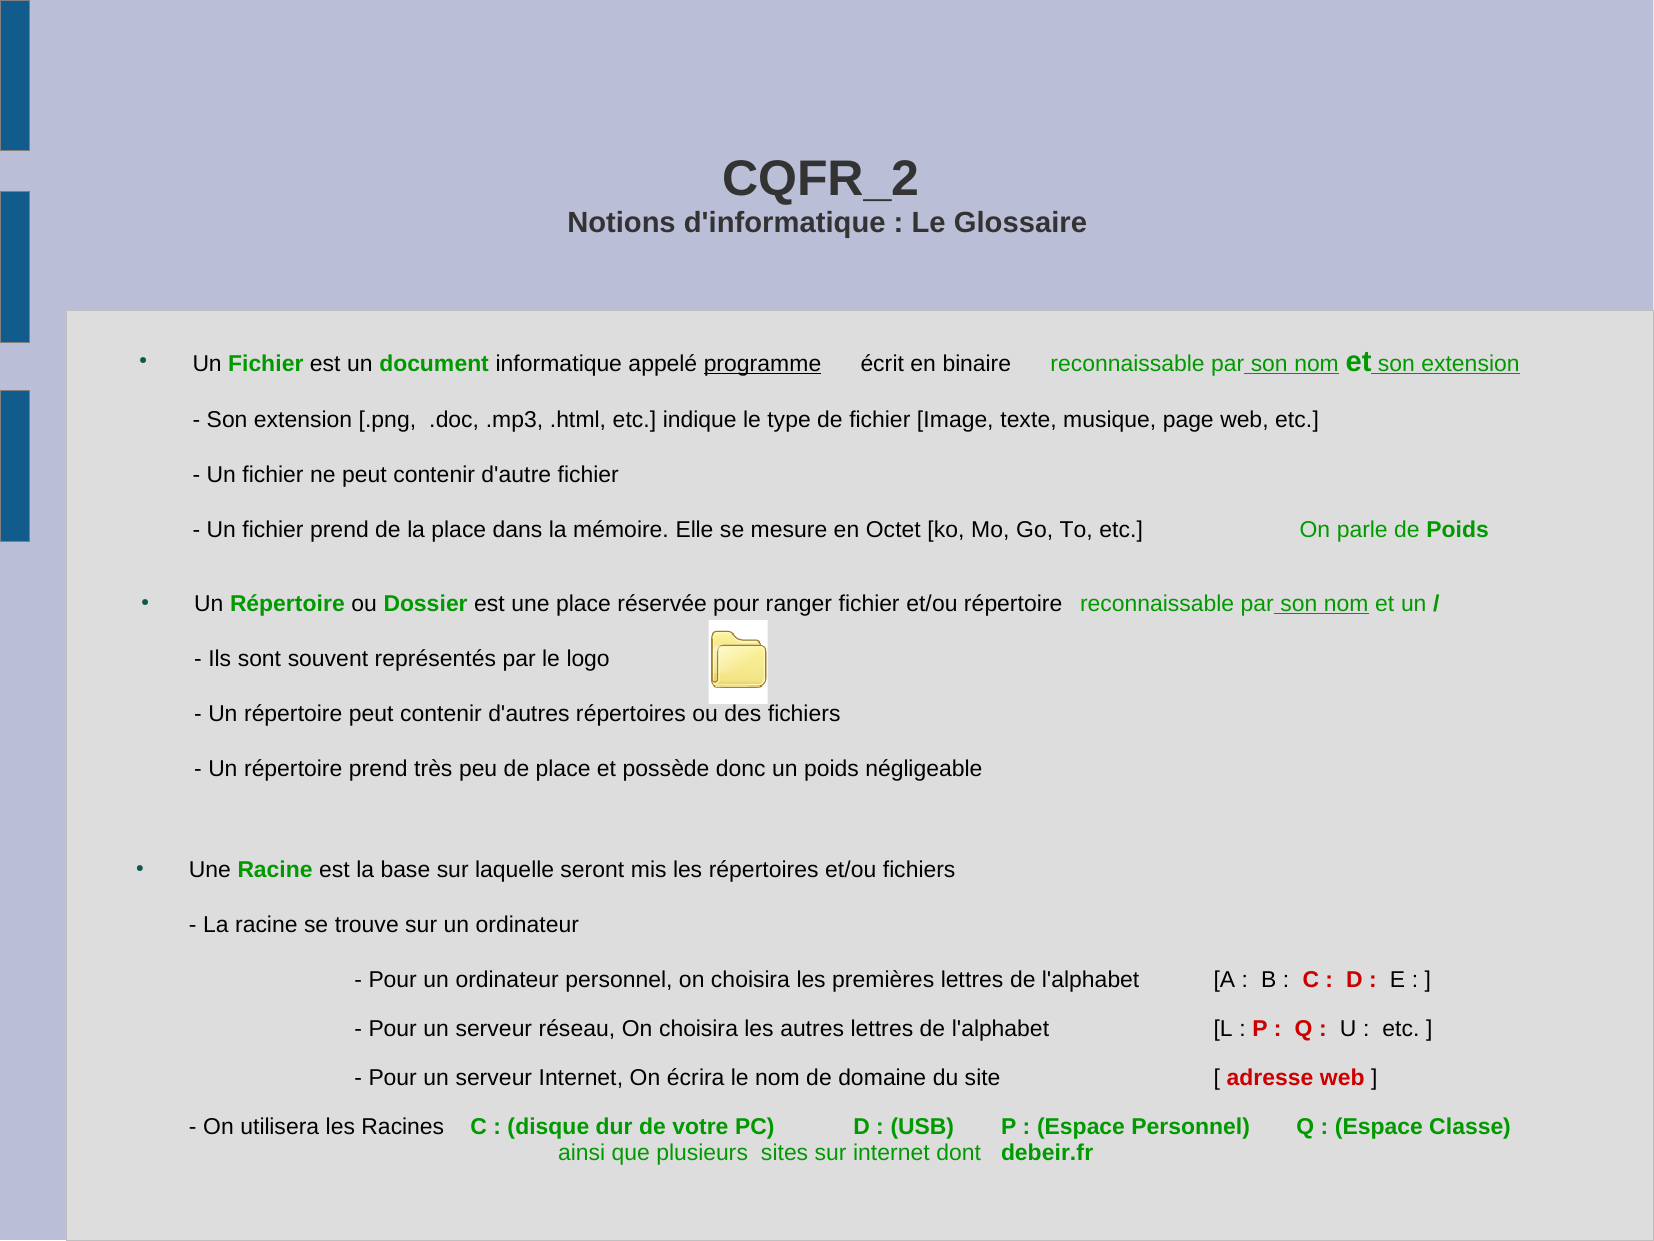

# CQFR_2  Notions d'informatique : Le Glossaire
Un Fichier est un document informatique appelé programme écrit en binaire reconnaissable par son nom et son extension
- Son extension [.png, .doc, .mp3, .html, etc.] indique le type de fichier [Image, texte, musique, page web, etc.]
- Un fichier ne peut contenir d'autre fichier
- Un fichier prend de la place dans la mémoire. Elle se mesure en Octet [ko, Mo, Go, To, etc.]			On parle de Poids
Un Répertoire ou Dossier est une place réservée pour ranger fichier et/ou répertoire	reconnaissable par son nom et un /
- Ils sont souvent représentés par le logo
- Un répertoire peut contenir d'autres répertoires ou des fichiers
- Un répertoire prend très peu de place et possède donc un poids négligeable
Une Racine est la base sur laquelle seront mis les répertoires et/ou fichiers
- La racine se trouve sur un ordinateur
- Pour un ordinateur personnel, on choisira les premières lettres de l'alphabet 	[A : B : C : D : E : ]
- Pour un serveur réseau, On choisira les autres lettres de l'alphabet 			[L : P : Q : U : etc. ]
- Pour un serveur Internet, On écrira le nom de domaine du site			[ adresse web ]
- On utilisera les Racines C : (disque dur de votre PC)		D : (USB)	P : (Espace Personnel)	Q : (Espace Classe) 					ainsi que plusieurs sites sur internet dont 	debeir.fr